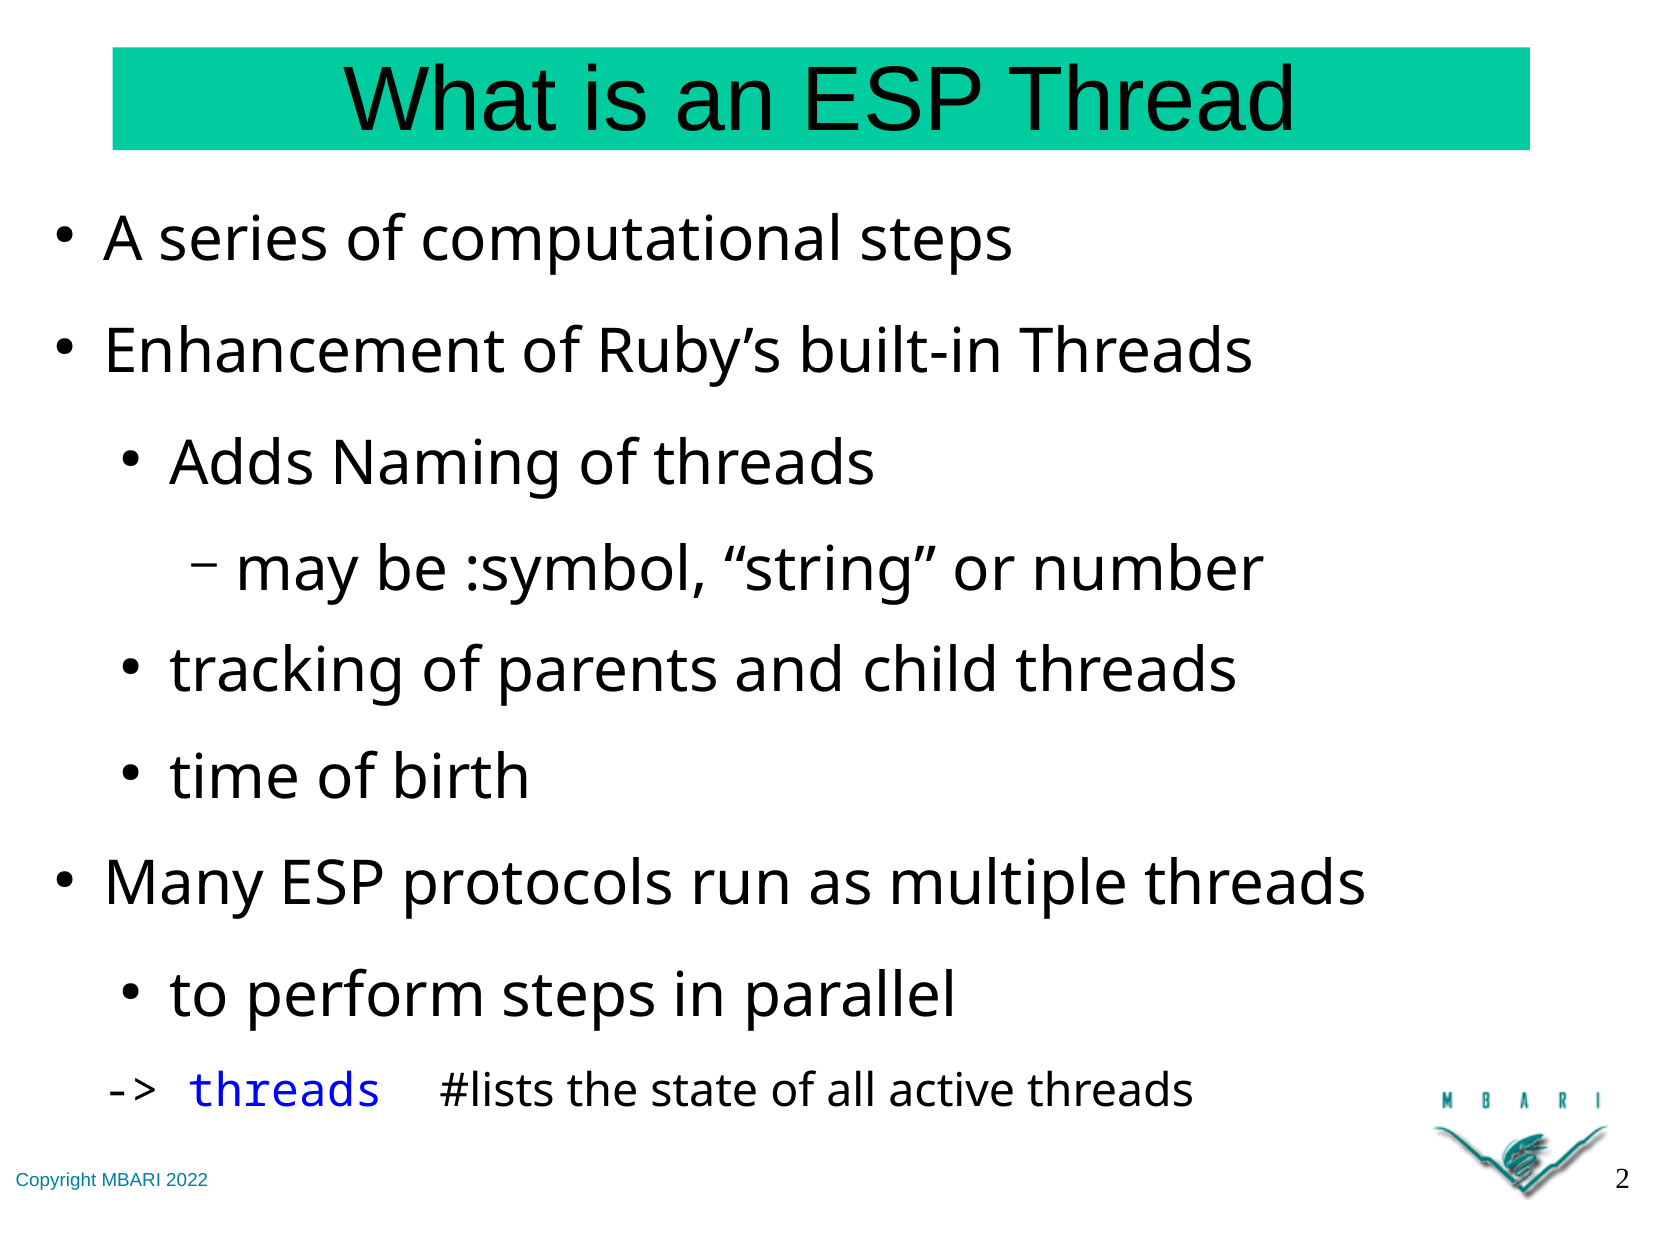

# What is an ESP Thread
A series of computational steps
Enhancement of Ruby’s built-in Threads
Adds Naming of threads
may be :symbol, “string” or number
tracking of parents and child threads
time of birth
Many ESP protocols run as multiple threads
to perform steps in parallel
-> threads #lists the state of all active threads